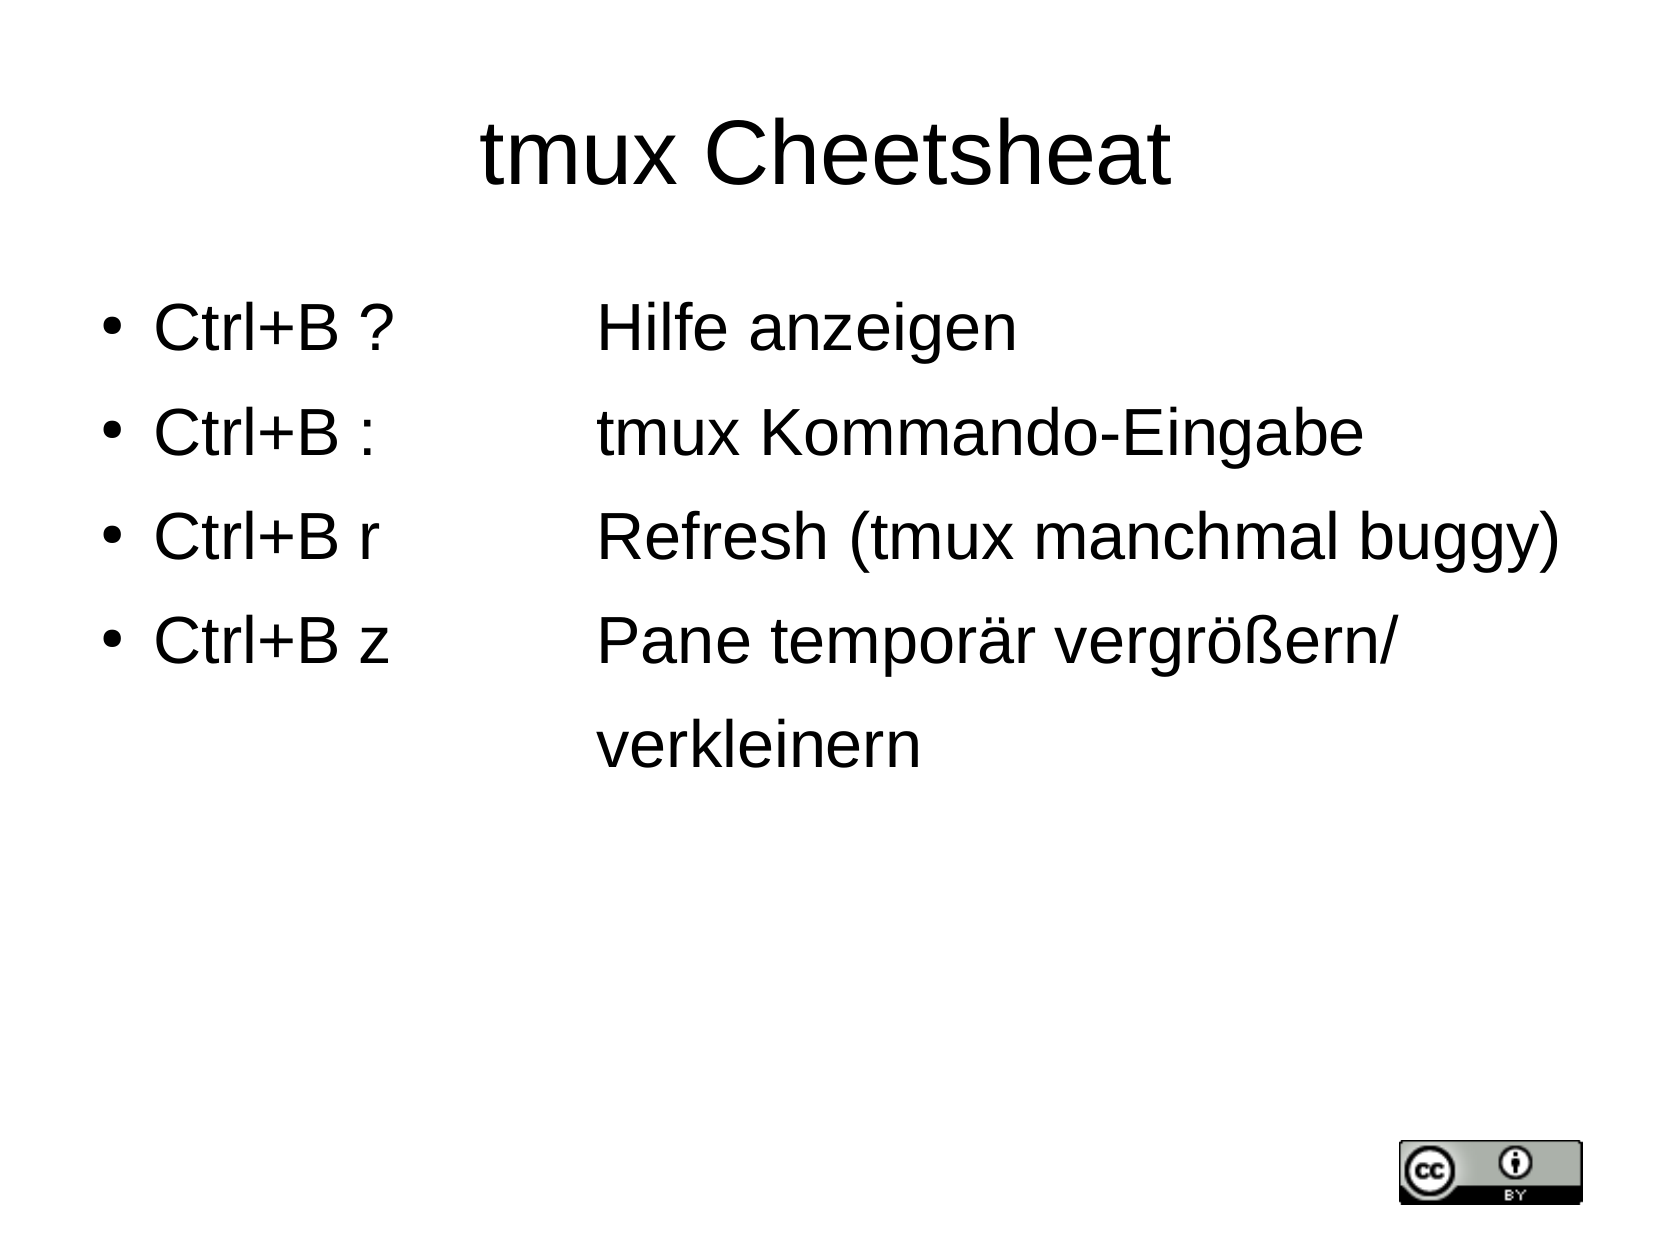

# tmux Cheetsheat
Ctrl+B ?			Hilfe anzeigen
Ctrl+B :			tmux Kommando-Eingabe
Ctrl+B r			Refresh (tmux manchmal buggy)
Ctrl+B z 			Pane temporär vergrößern/
 						verkleinern